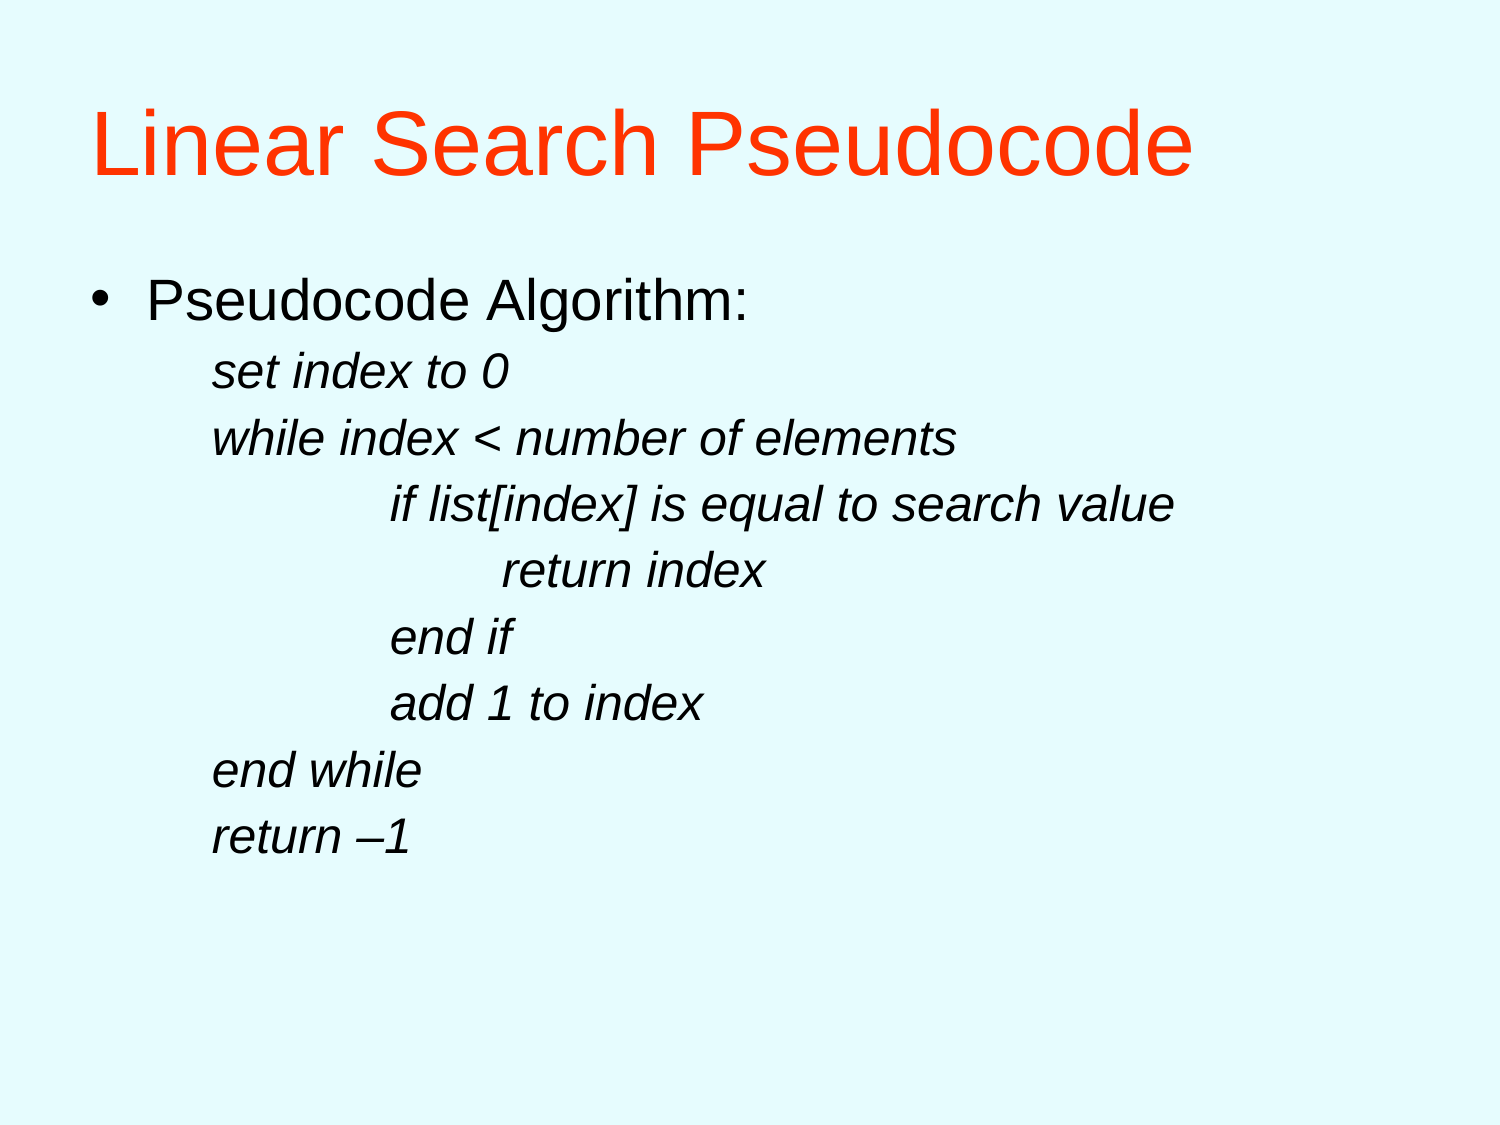

# Linear Search Pseudocode
Pseudocode Algorithm:
	set index to 0
	while index < number of elements
		 if list[index] is equal to search value
 		 return index
		 end if
		 add 1 to index
	end while
	return –1